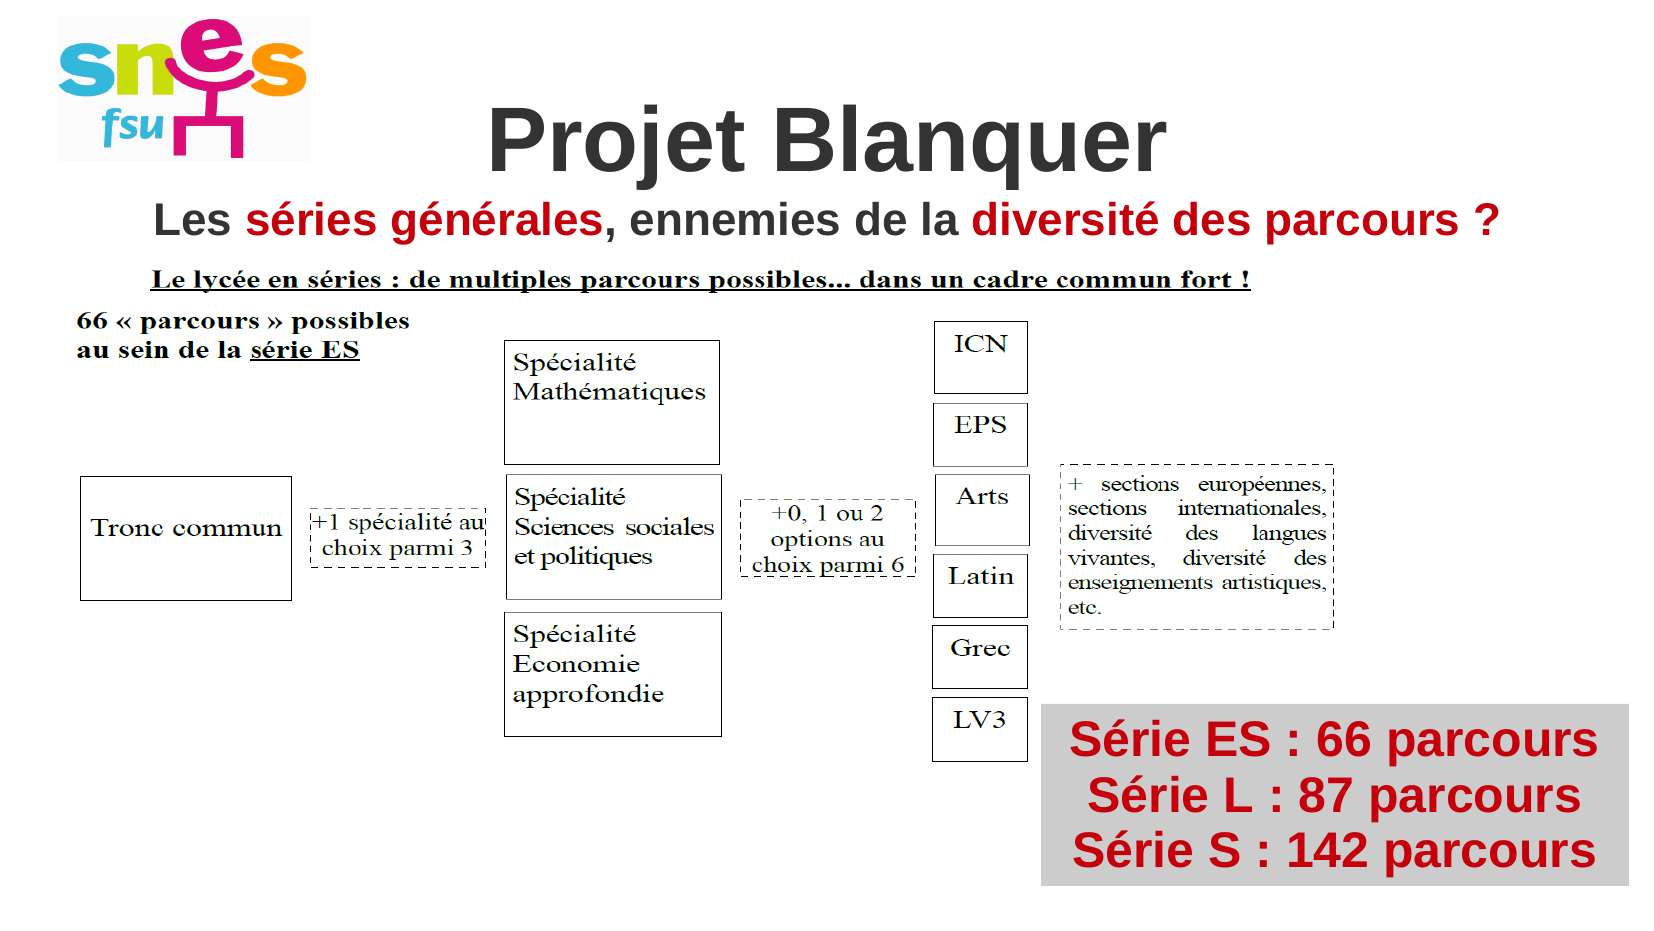

# Projet Blanquer Les séries générales, ennemies de la diversité des parcours ?
Série ES : 66 parcours
Série L : 87 parcours
Série S : 142 parcours